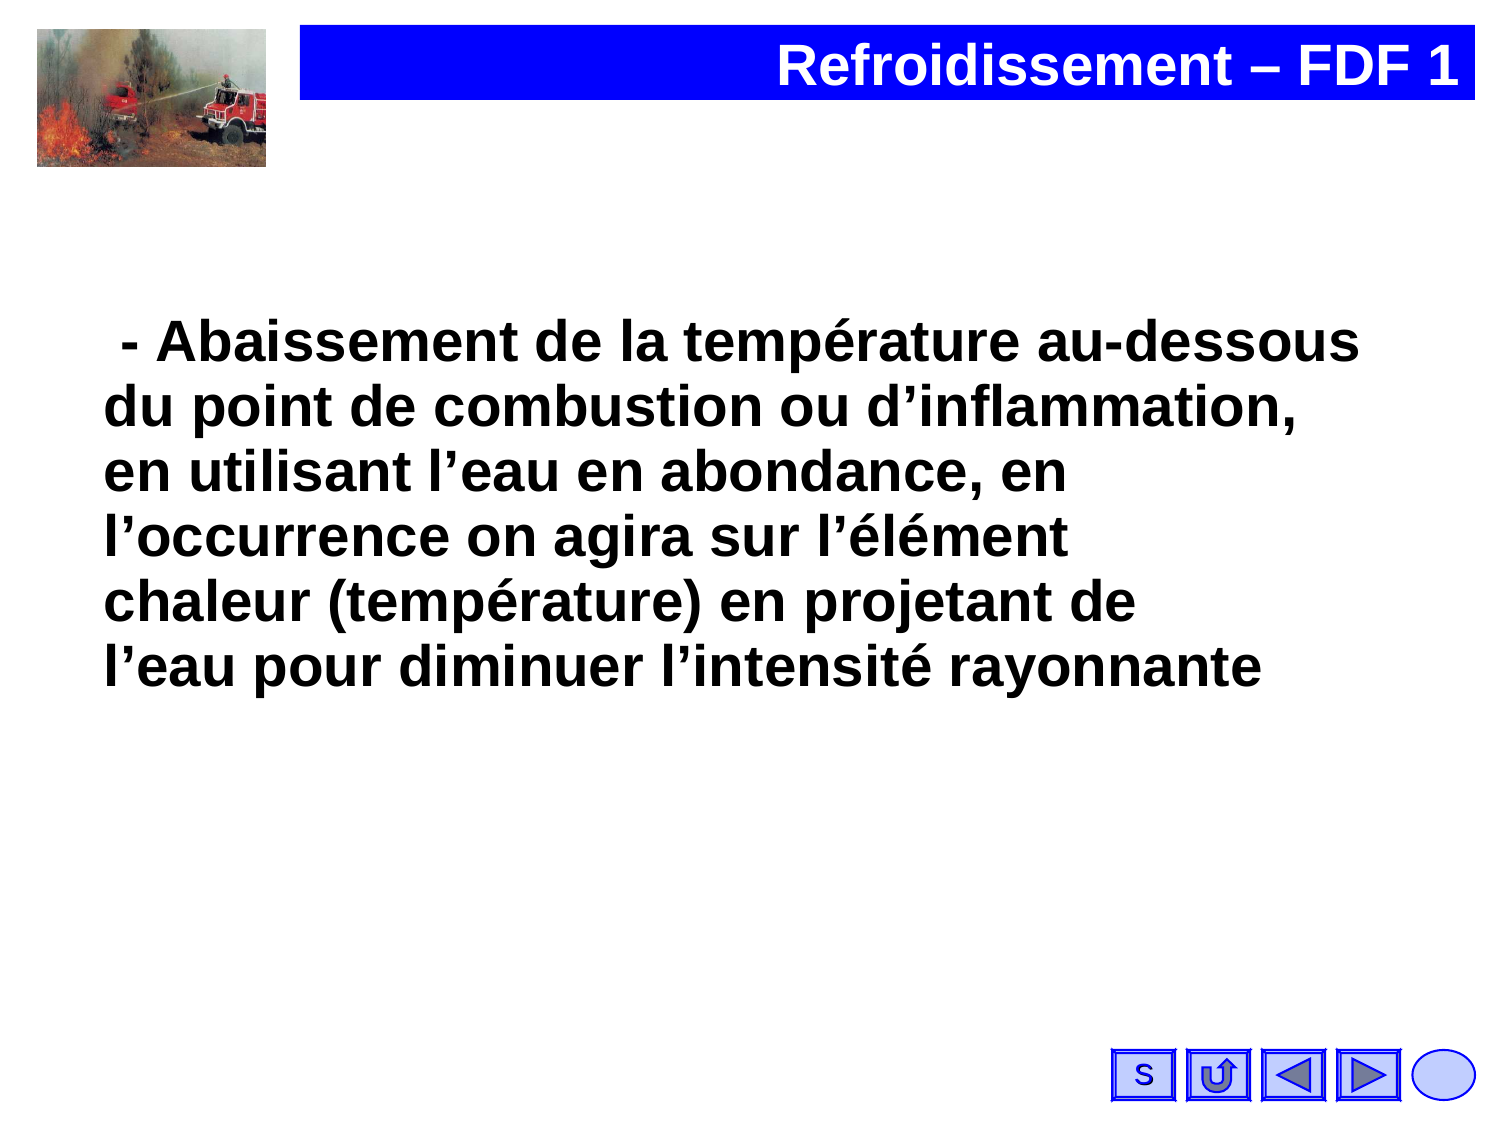

Refroidissement – FDF 1
 - Abaissement de la température au-dessous
du point de combustion ou d’inflammation,
en utilisant l’eau en abondance, en
l’occurrence on agira sur l’élément
chaleur (température) en projetant de
l’eau pour diminuer l’intensité rayonnante